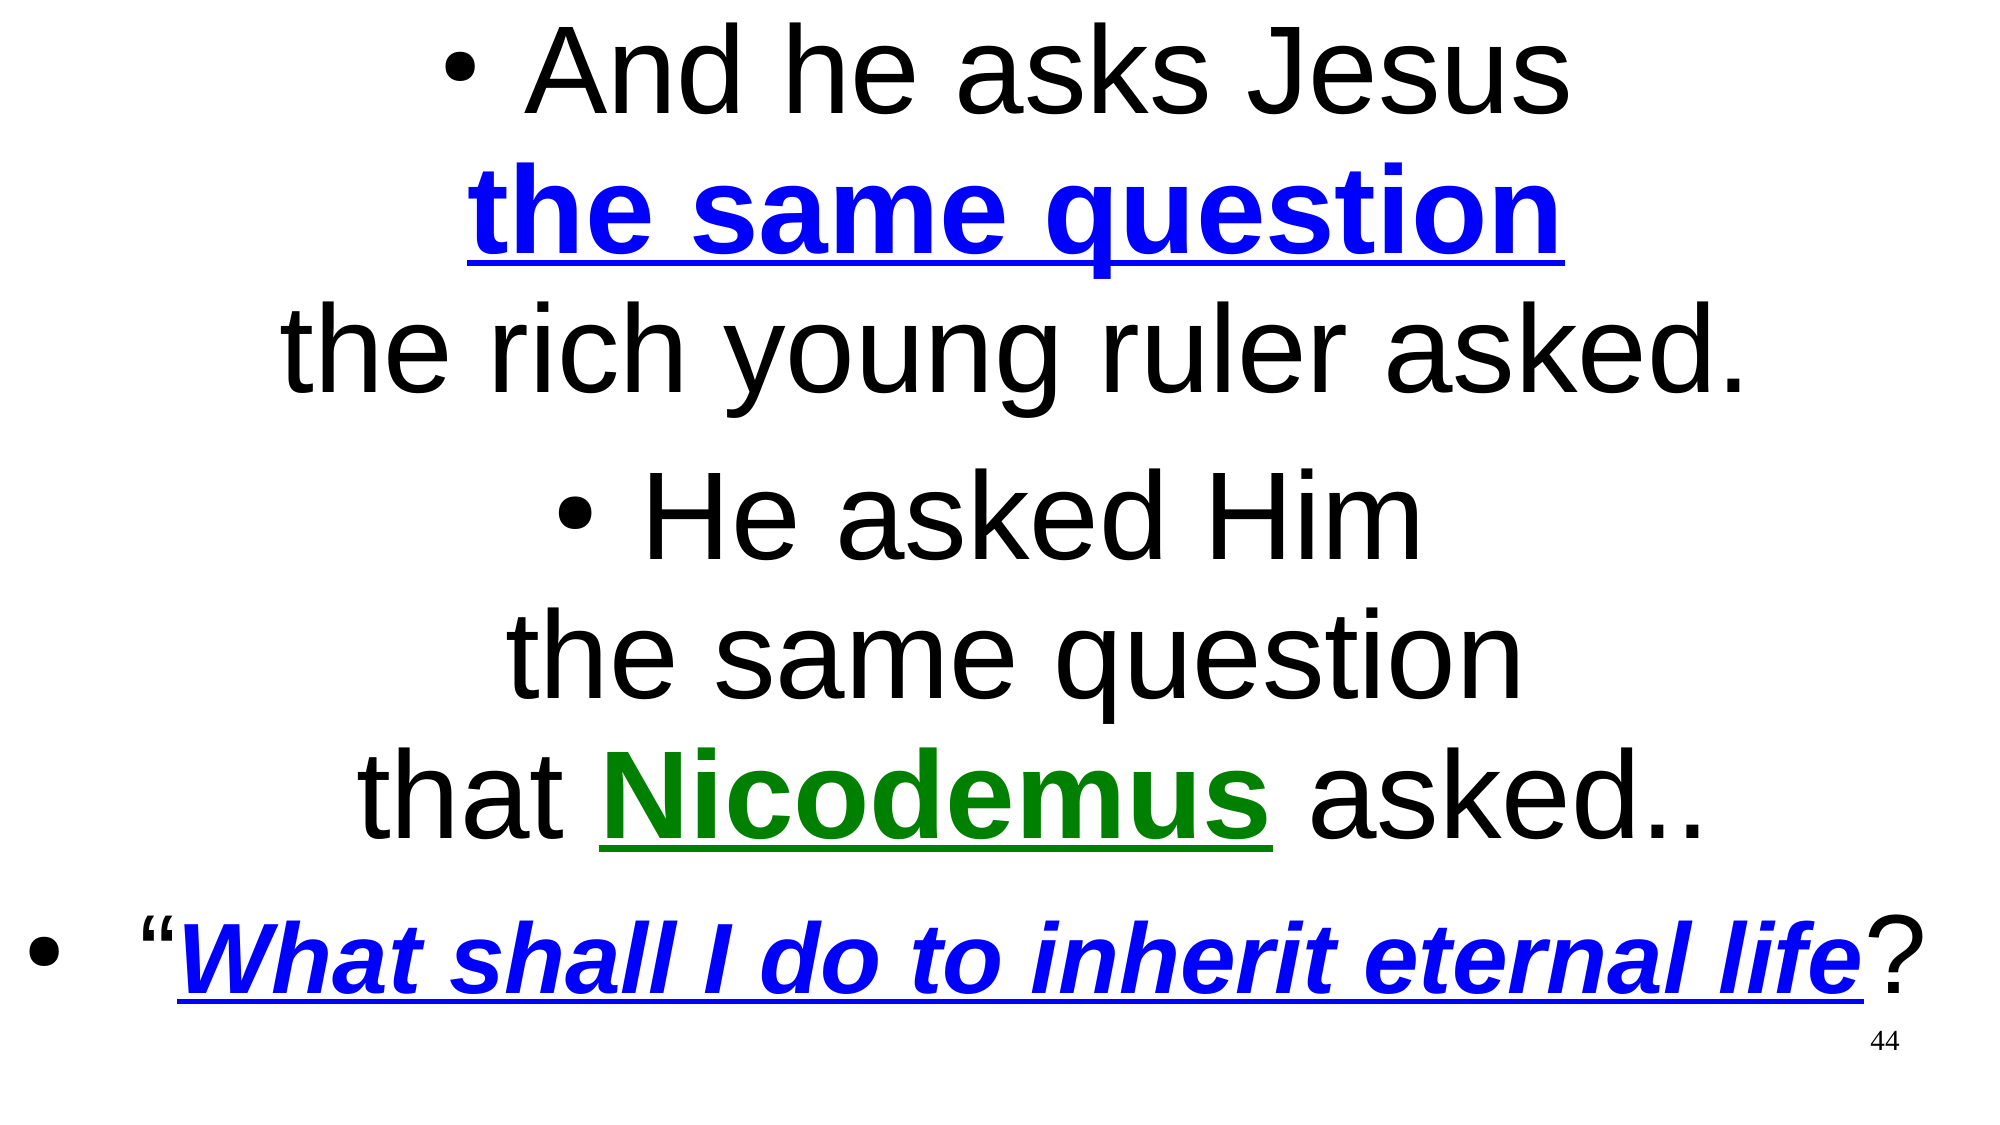

# And he asks Jesus the same question the rich young ruler asked.
 He asked Him
the same question
that Nicodemus asked..
  “What shall I do to inherit eternal life?
44